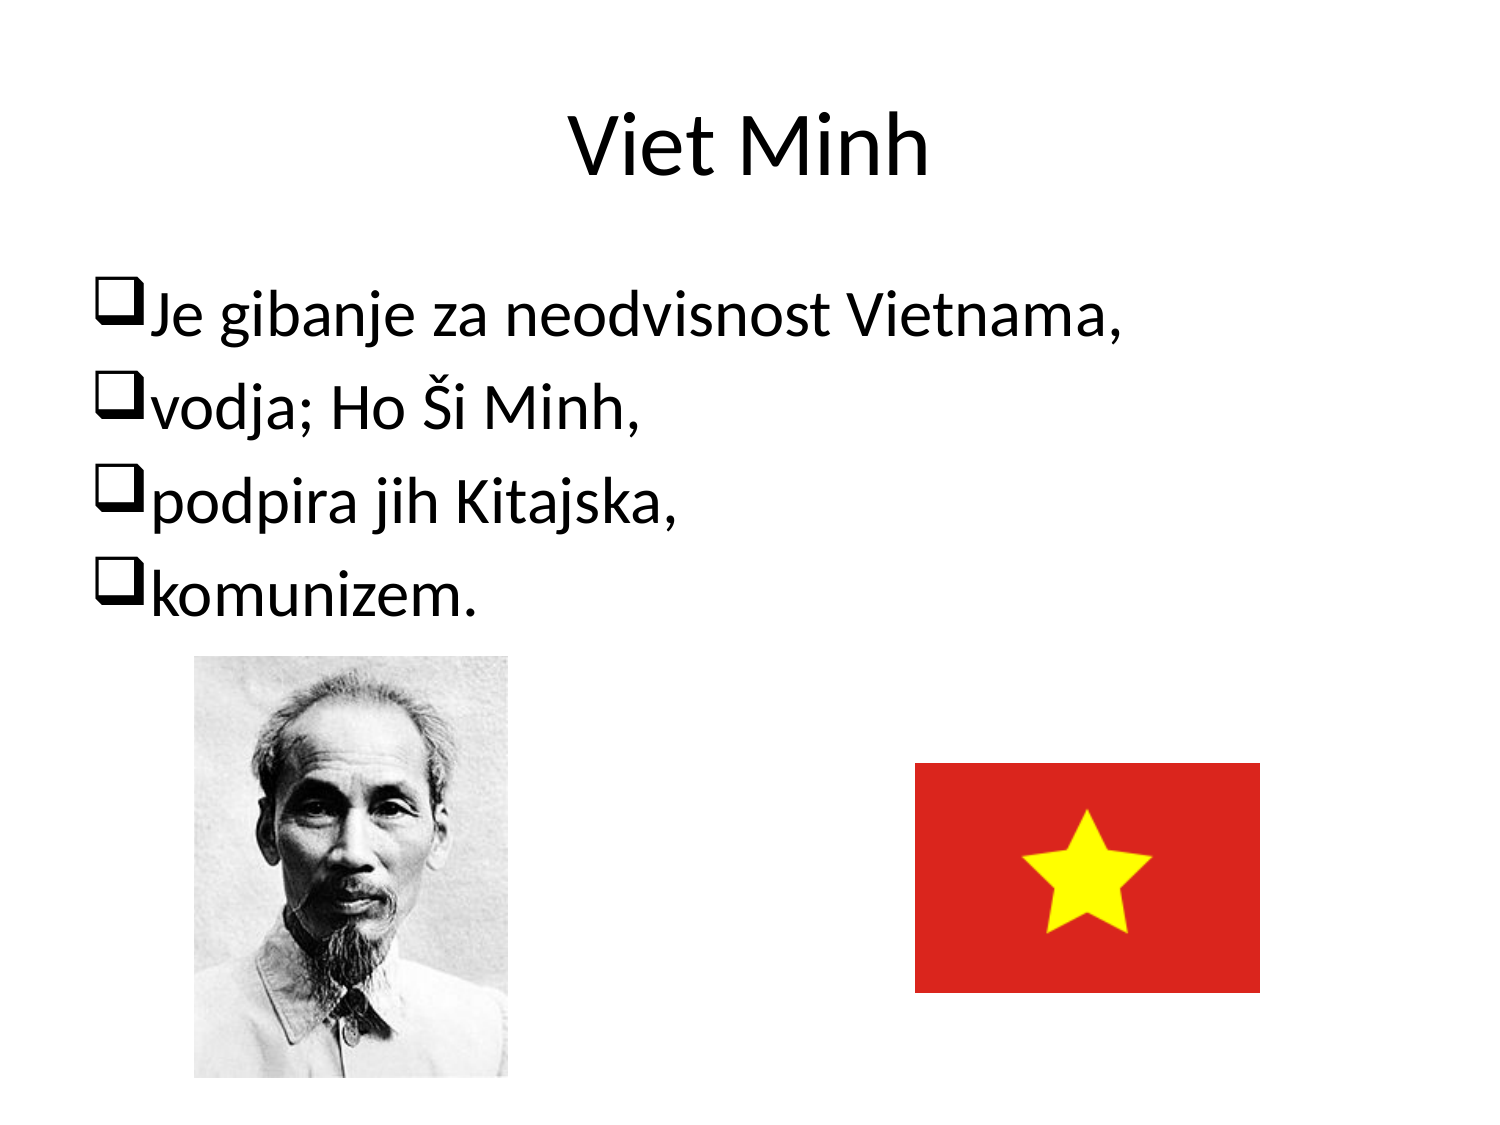

# Viet Minh
Je gibanje za neodvisnost Vietnama,
vodja; Ho Ši Minh,
podpira jih Kitajska,
komunizem.